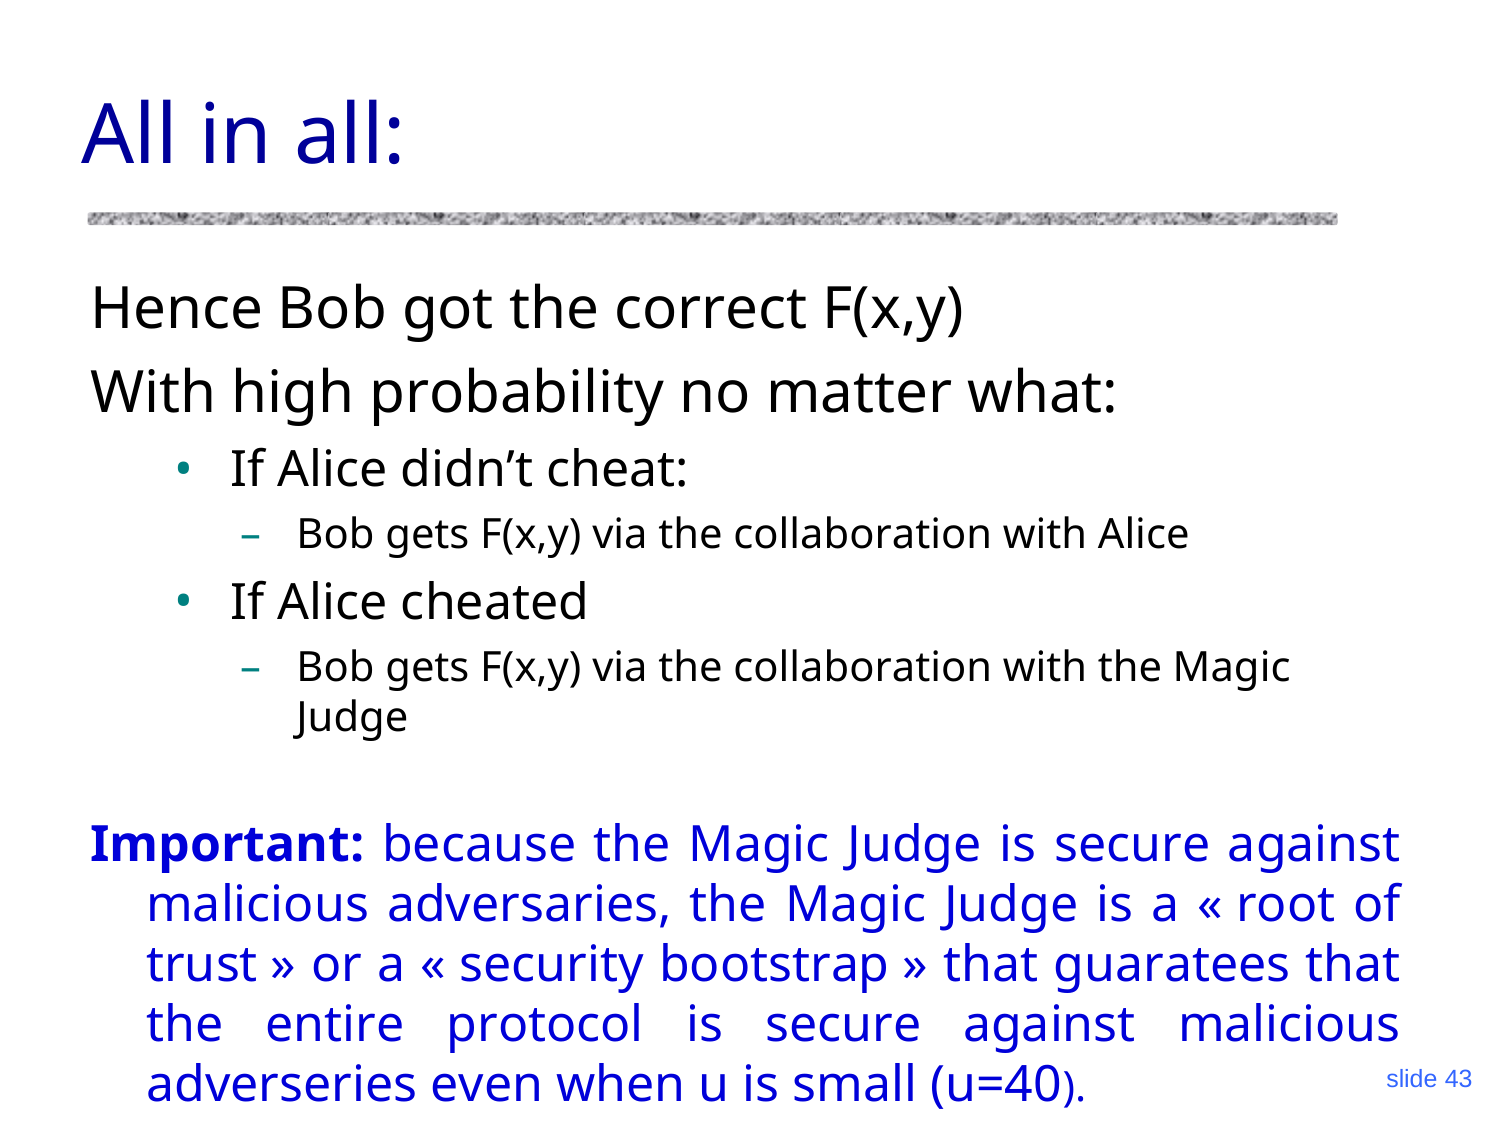

# All in all:
Hence Bob got the correct F(x,y)
With high probability no matter what:
If Alice didn’t cheat:
Bob gets F(x,y) via the collaboration with Alice
If Alice cheated
Bob gets F(x,y) via the collaboration with the Magic Judge
Important: because the Magic Judge is secure against malicious adversaries, the Magic Judge is a « root of trust » or a « security bootstrap » that guaratees that the entire protocol is secure against malicious adverseries even when u is small (u=40).
slide